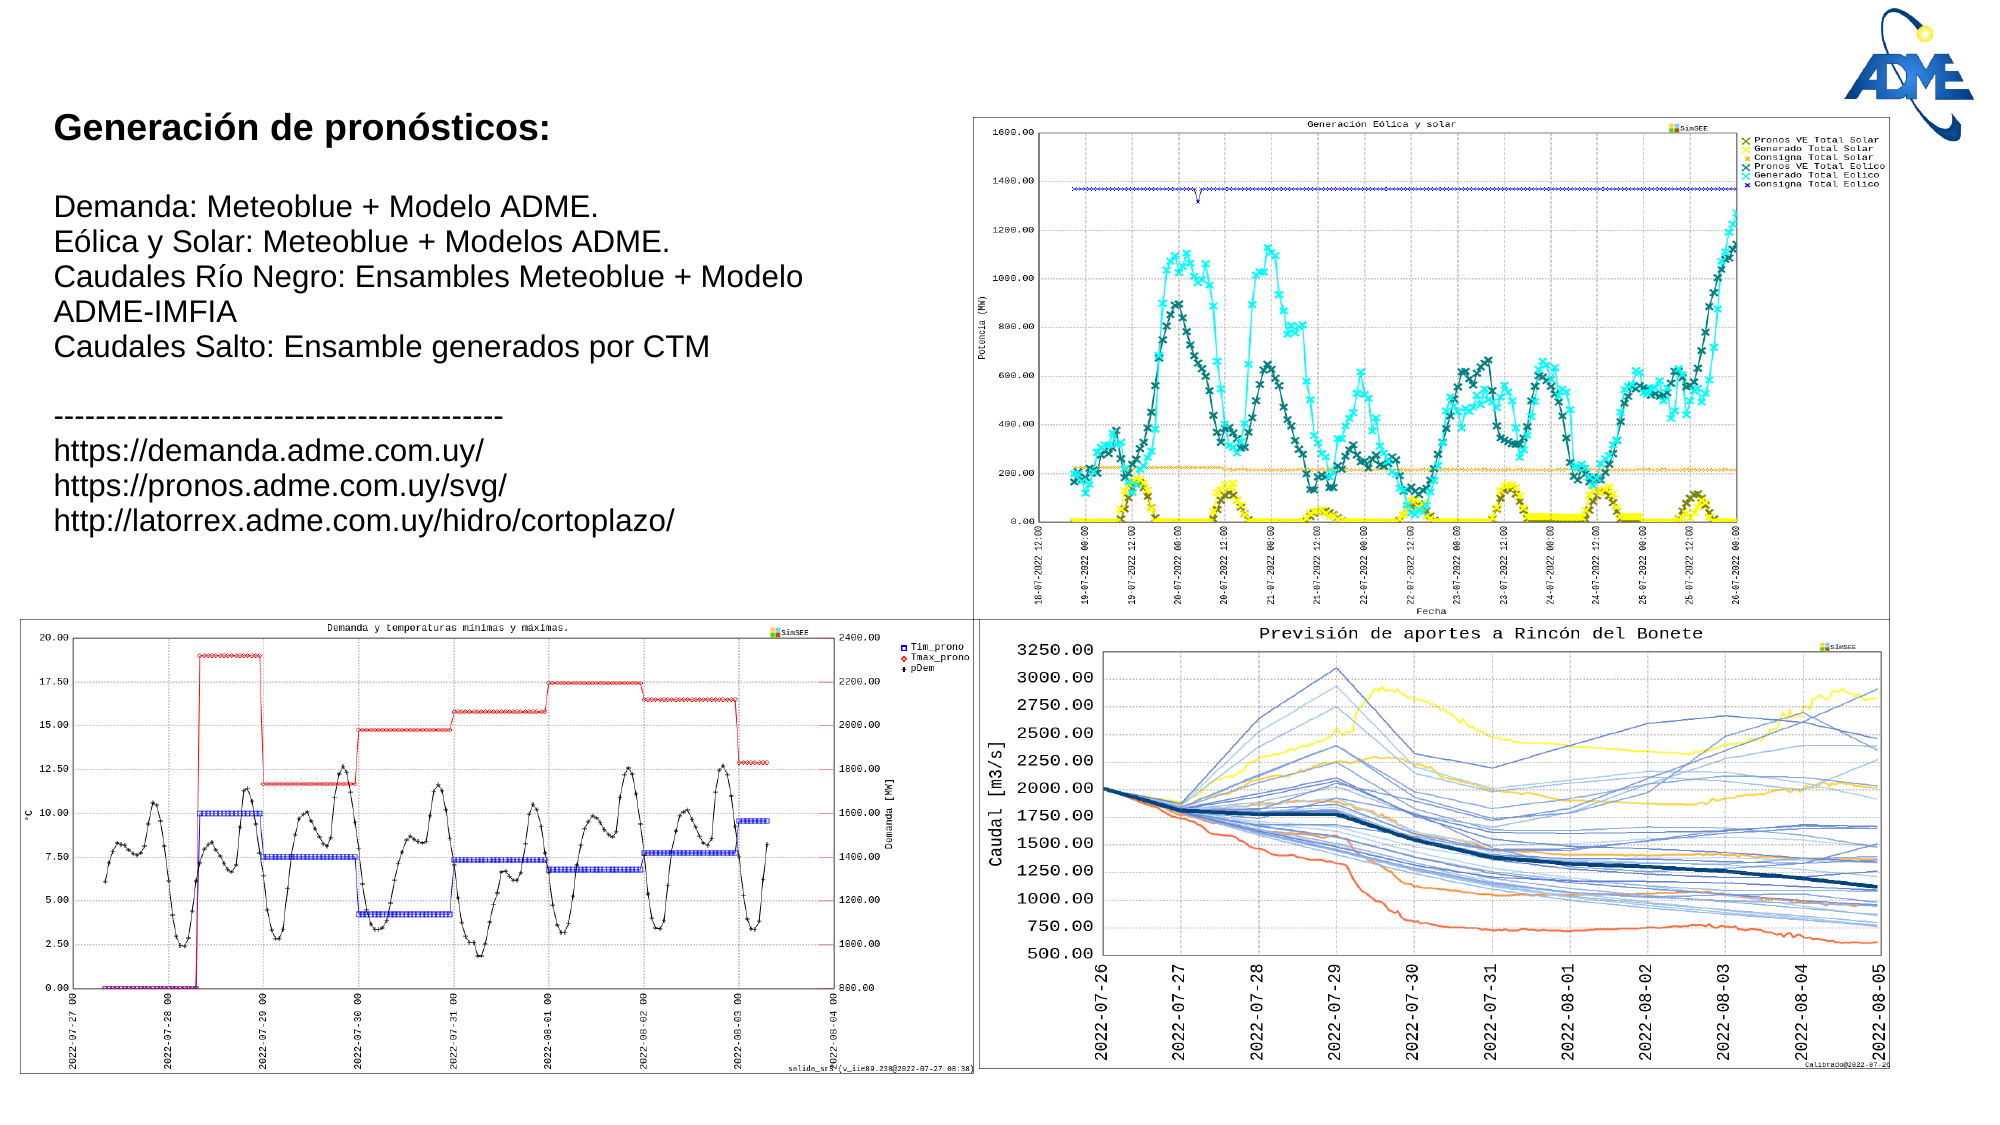

Generación de pronósticos:
Demanda: Meteoblue + Modelo ADME.
Eólica y Solar: Meteoblue + Modelos ADME.
Caudales Río Negro: Ensambles Meteoblue + Modelo ADME-IMFIA
Caudales Salto: Ensamble generados por CTM
-------------------------------------------
https://demanda.adme.com.uy/
https://pronos.adme.com.uy/svg/
http://latorrex.adme.com.uy/hidro/cortoplazo/